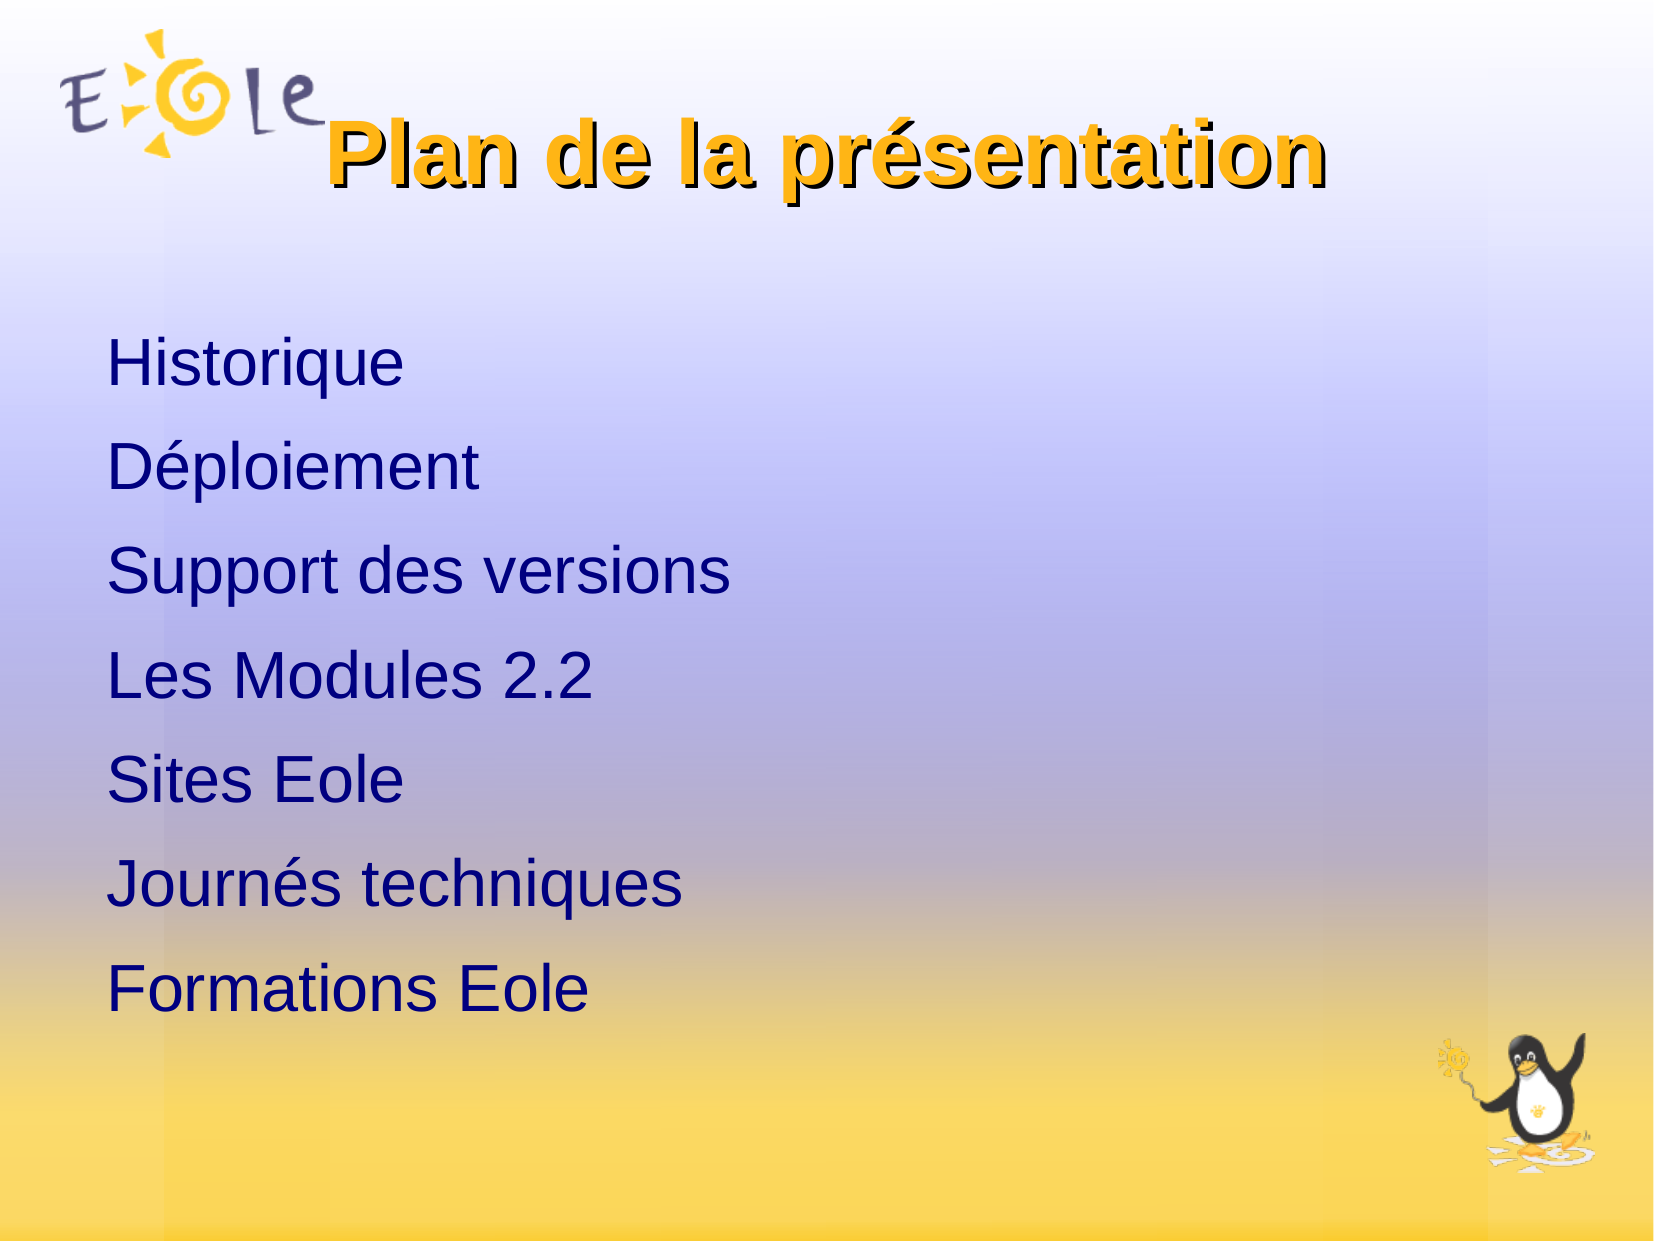

Plan de la présentation
# Historique
Déploiement
Support des versions
Les Modules 2.2
Sites Eole
Journés techniques
Formations Eole